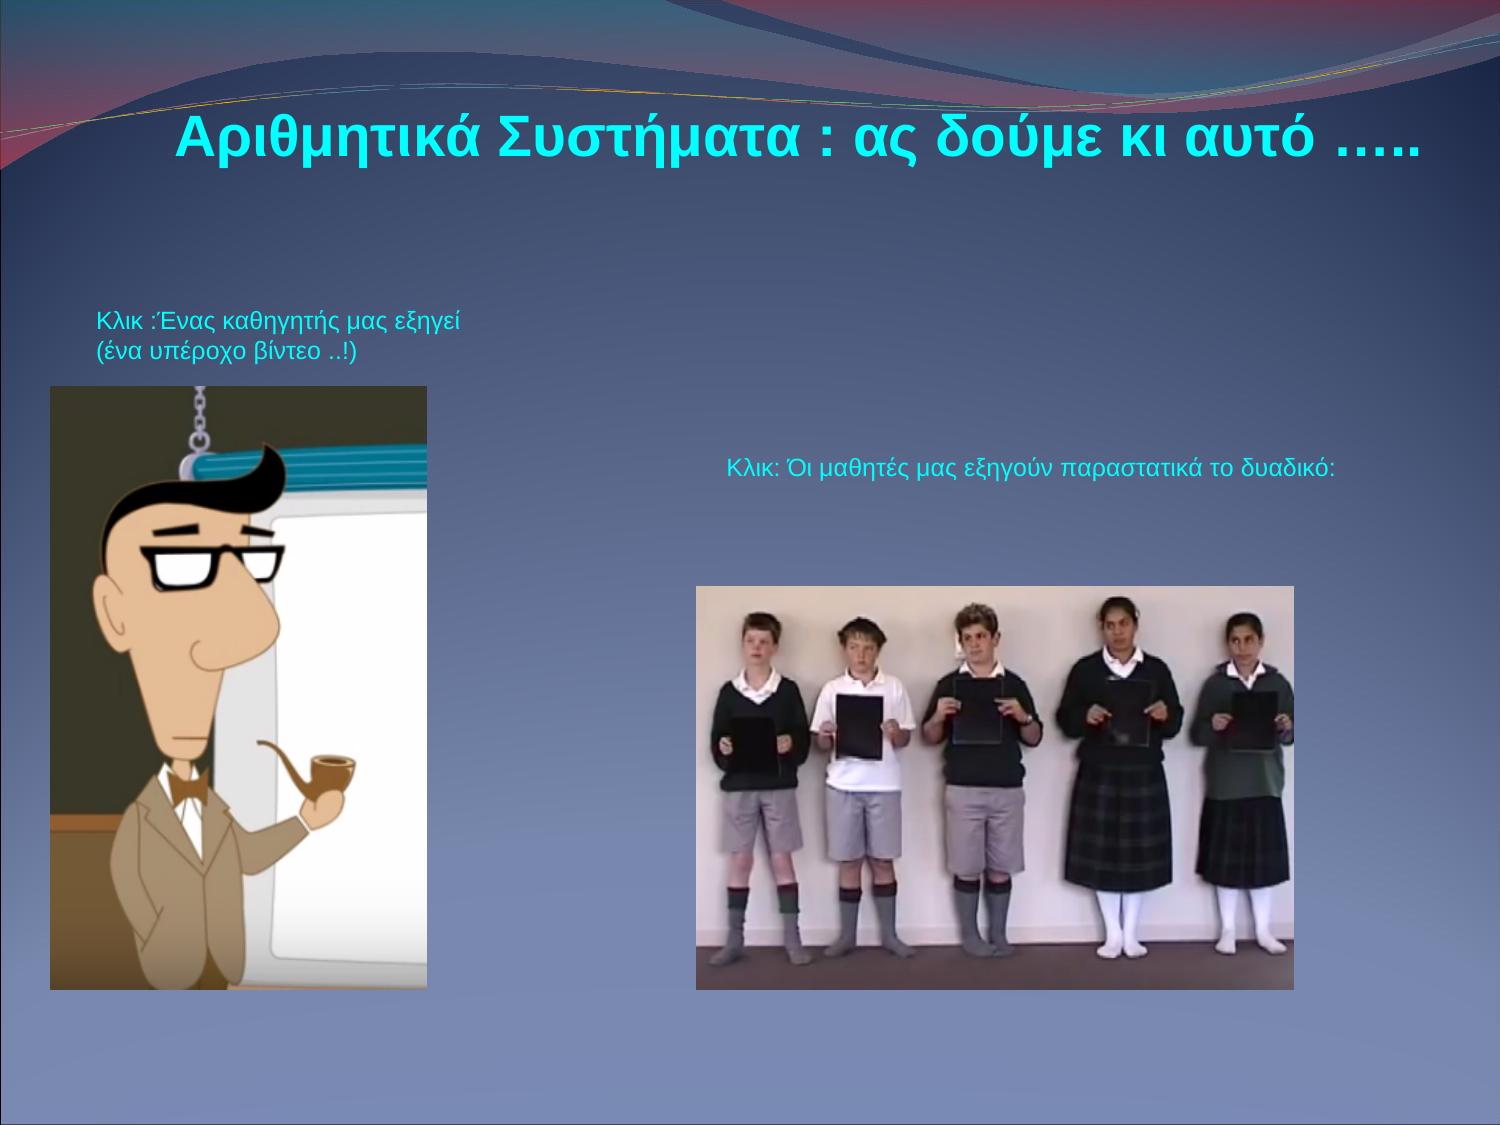

Αριθμητικά Συστήματα : ας δούμε κι αυτό …..
Κλικ :Ένας καθηγητής μας εξηγεί
(ένα υπέροχο βίντεο ..!)
Κλικ: Όι μαθητές μας εξηγούν παραστατικά το δυαδικό: